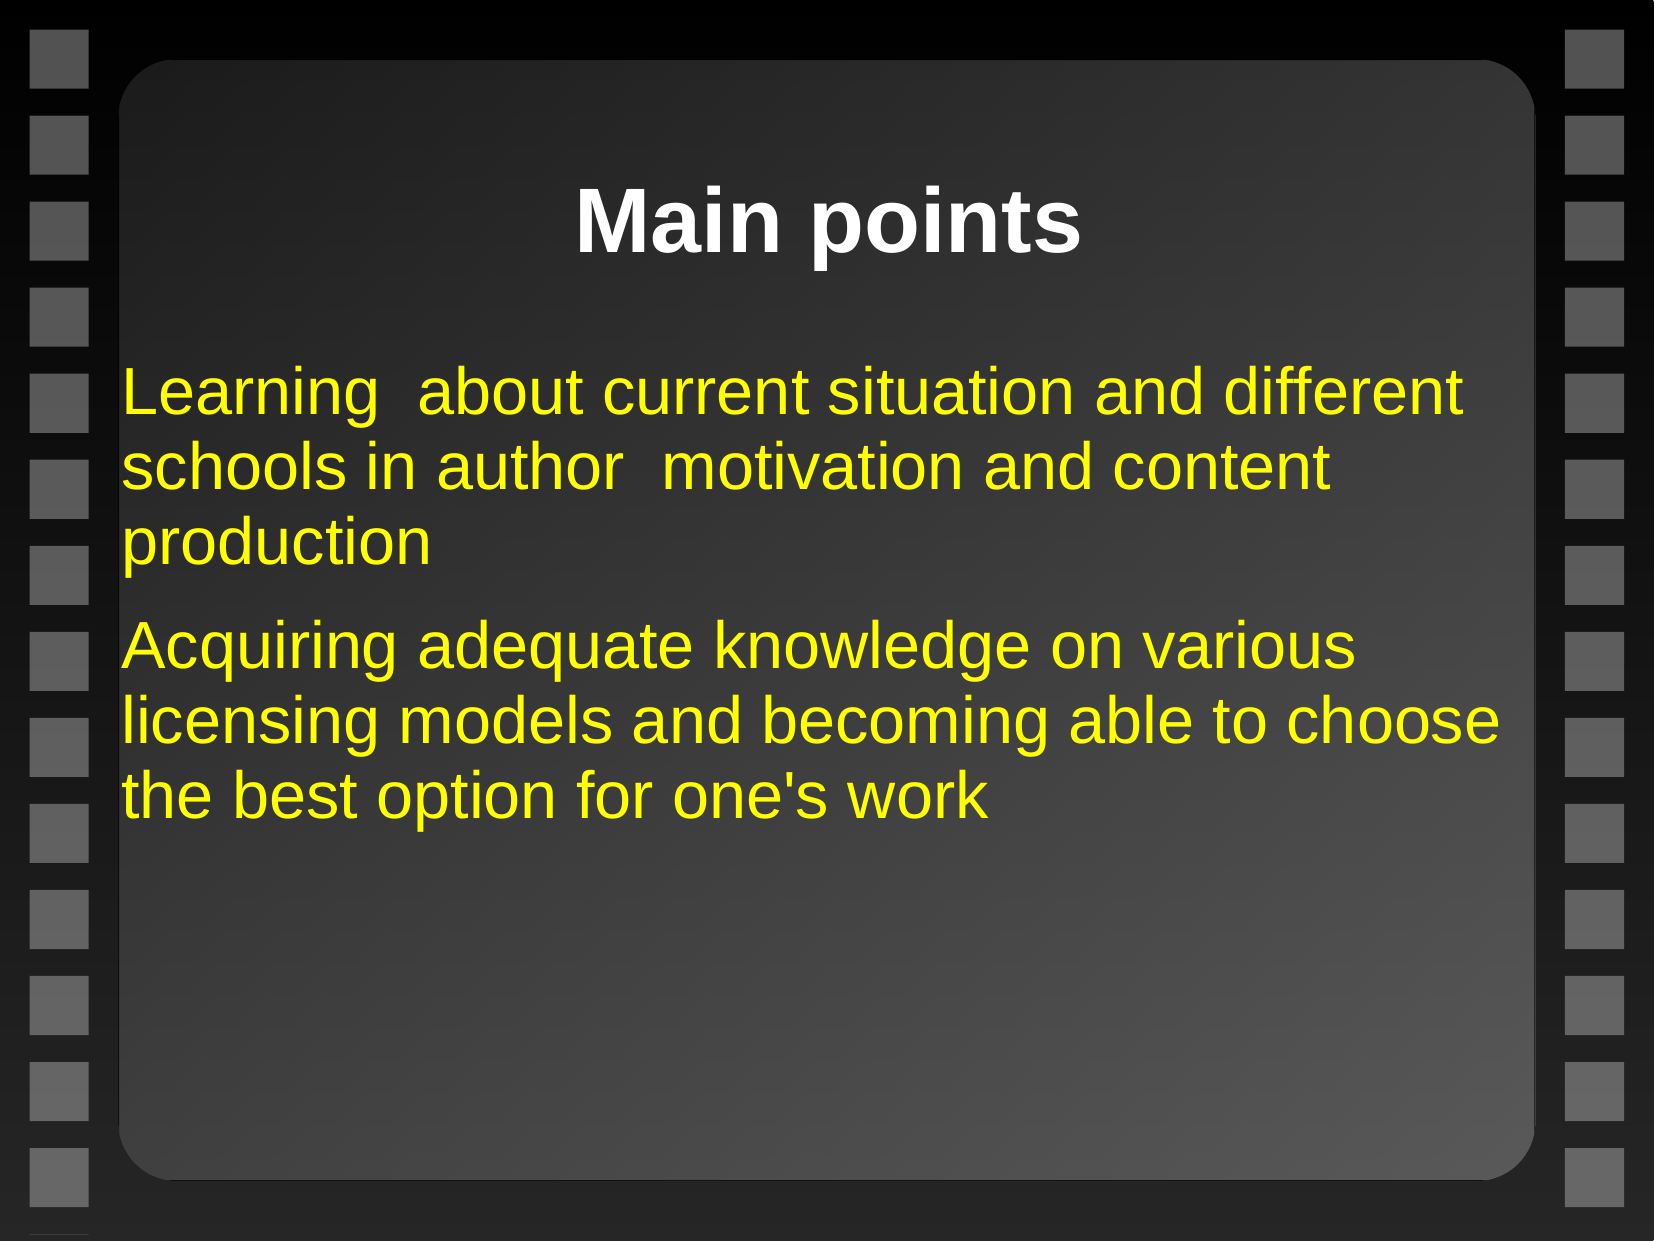

# Main points
Learning about current situation and different schools in author motivation and content production
Acquiring adequate knowledge on various licensing models and becoming able to choose the best option for one's work